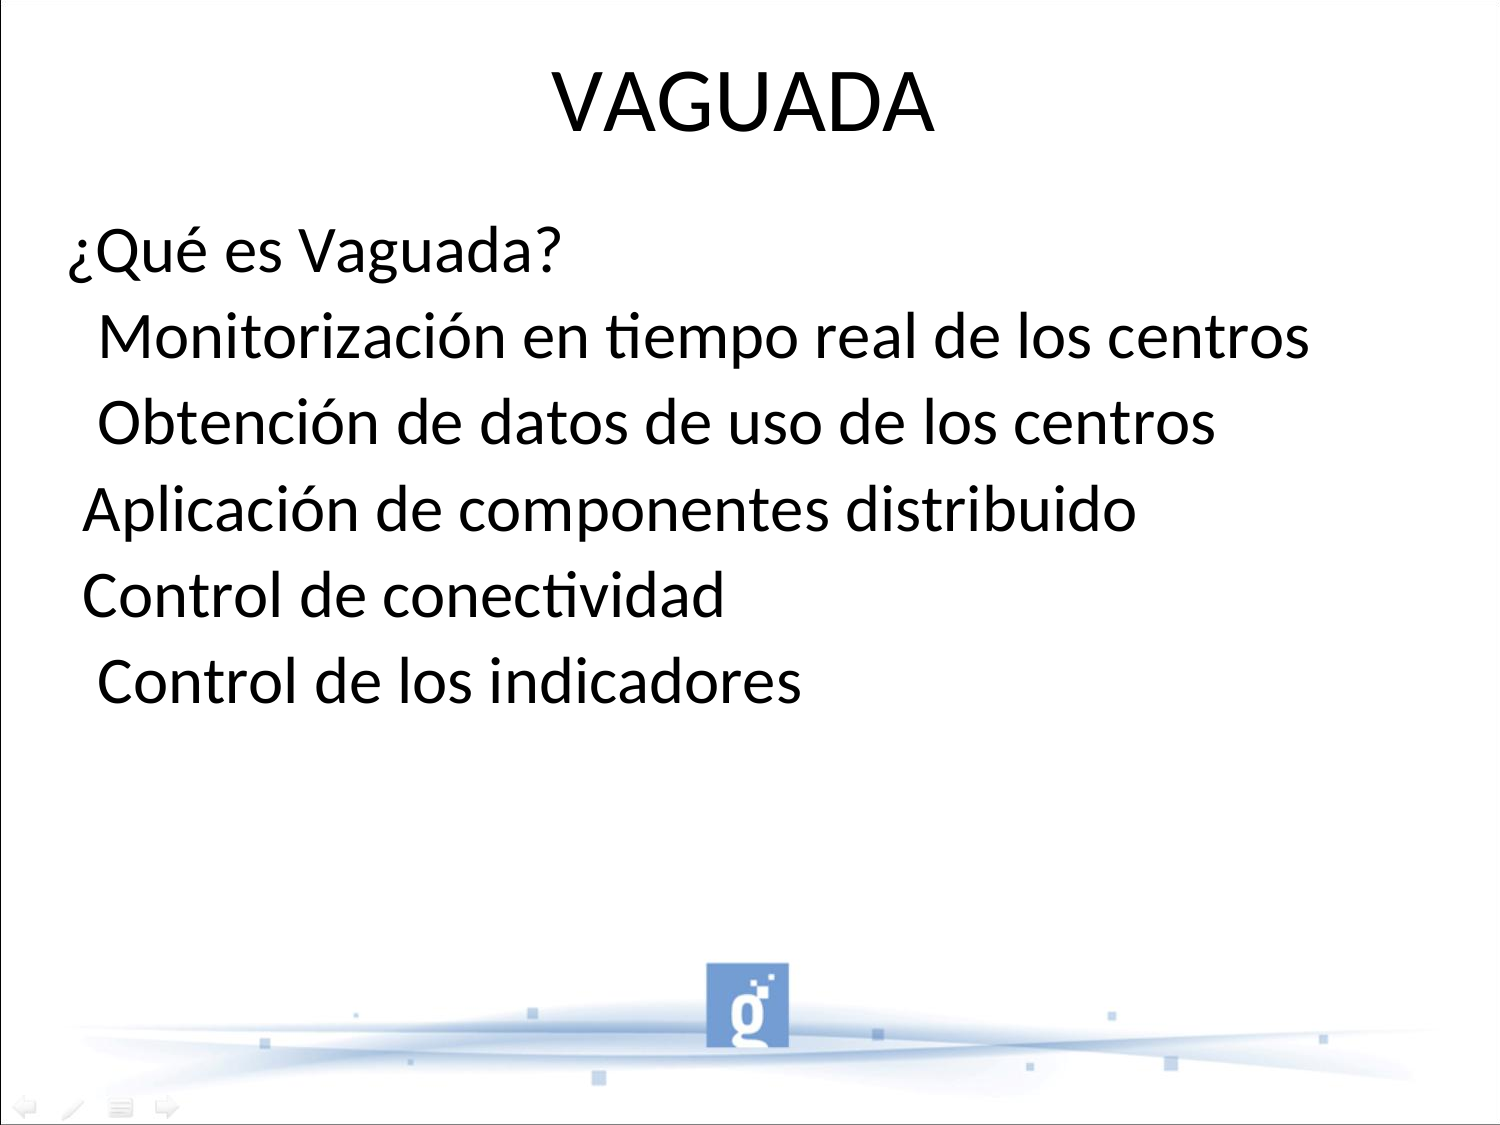

# VAGUADA
¿Qué es Vaguada?
 Monitorización en tiempo real de los centros
 Obtención de datos de uso de los centros
Aplicación de componentes distribuido
Control de conectividad
 Control de los indicadores